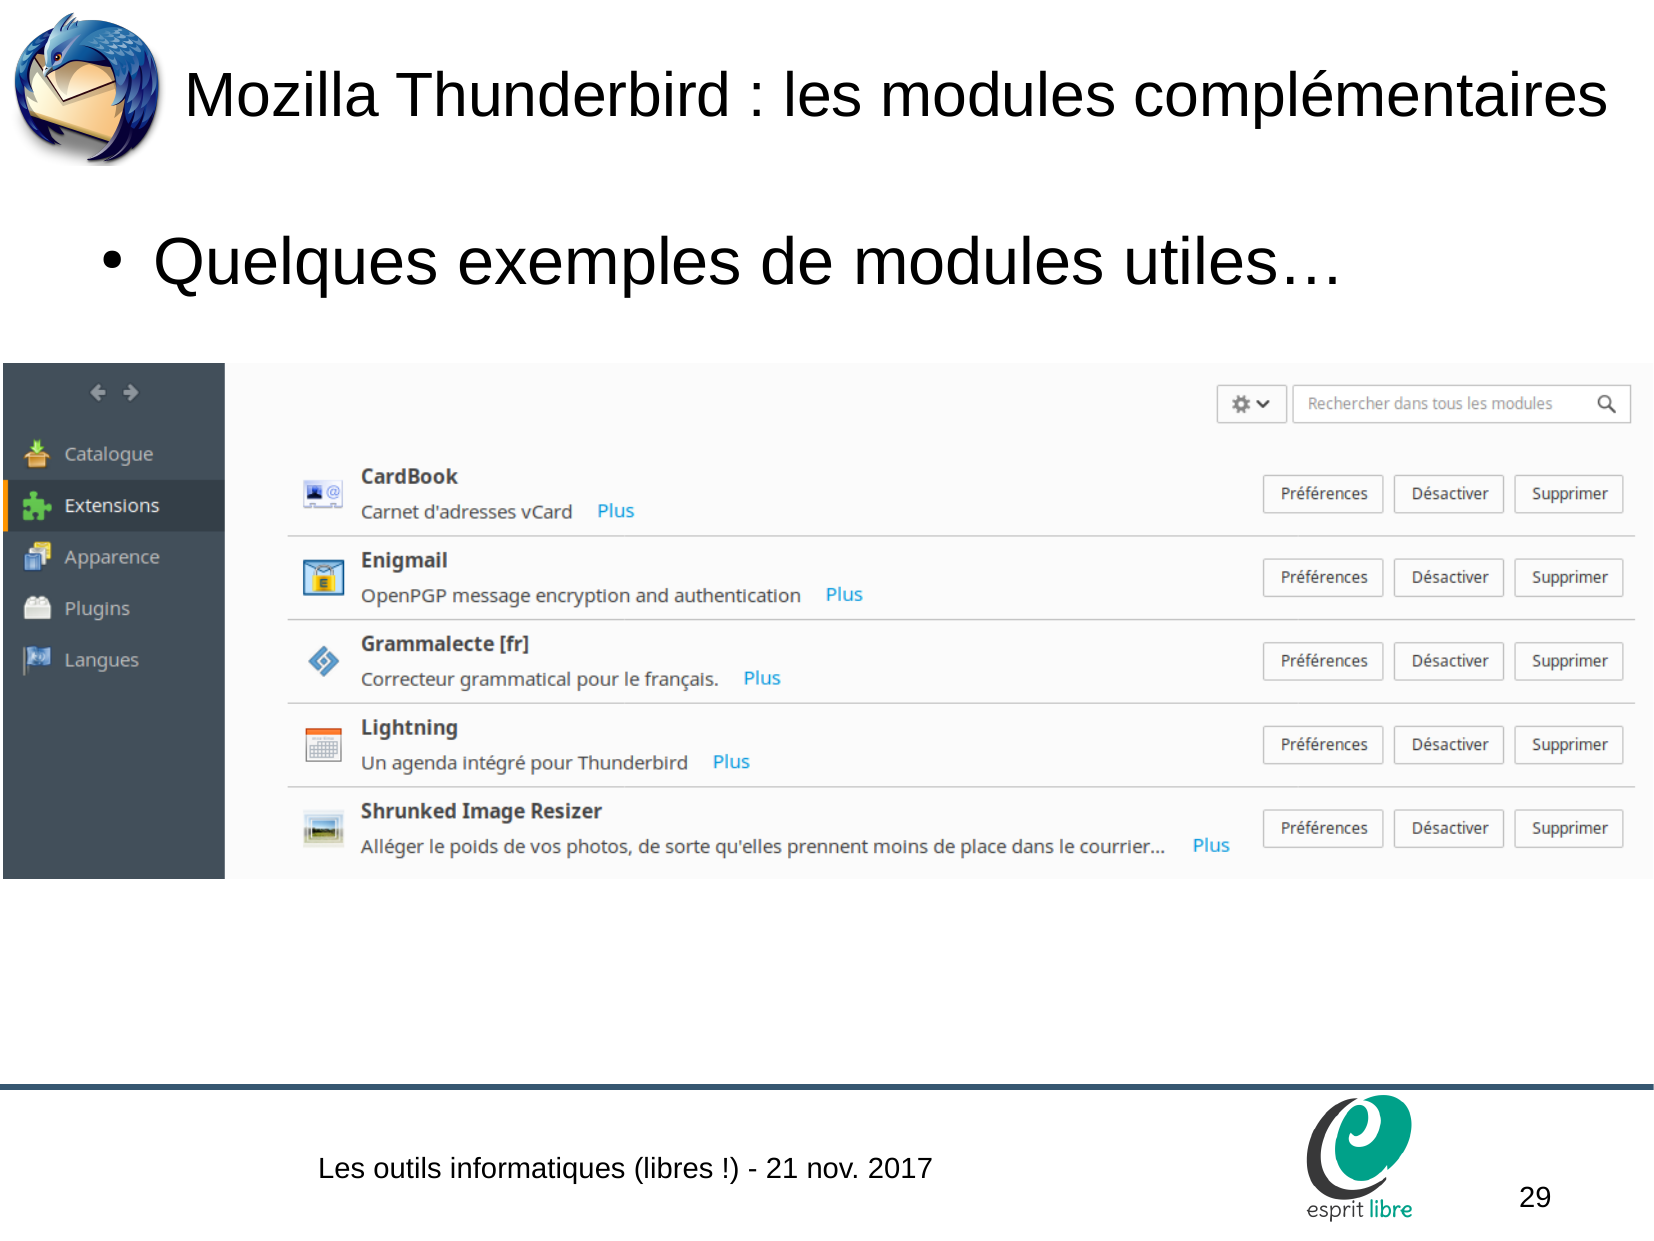

Mozilla Thunderbird : les modules complémentaires
# Quelques exemples de modules utiles…
Les outils informatiques (libres !) - 21 nov. 2017